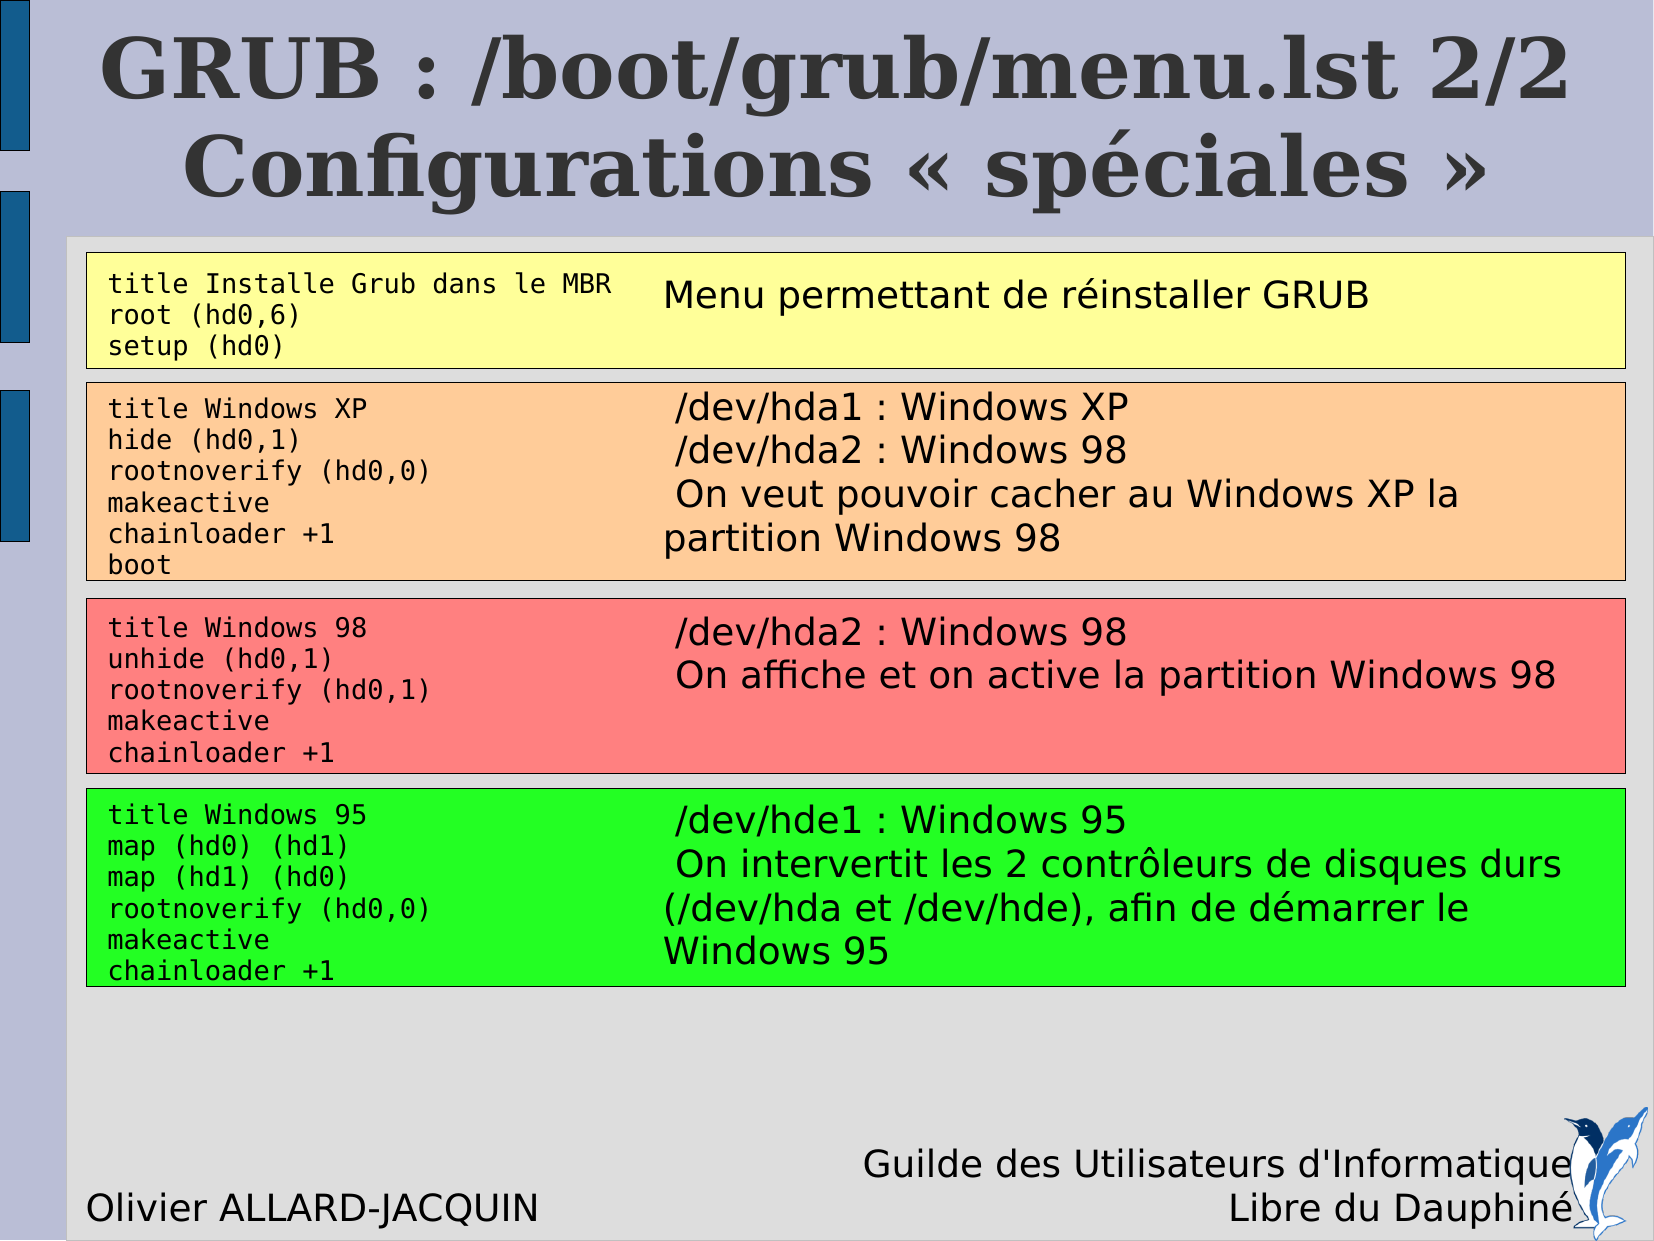

# GRUB : /boot/grub/menu.lst 2/2 Configurations « spéciales »
title Installe Grub dans le MBR
root (hd0,6)
setup (hd0)
title Windows XP
hide (hd0,1)
rootnoverify (hd0,0)
makeactive
chainloader +1
boot
title Windows 98
unhide (hd0,1)
rootnoverify (hd0,1)
makeactive
chainloader +1
title Windows 95
map (hd0) (hd1)
map (hd1) (hd0)
rootnoverify (hd0,0)
makeactive
chainloader +1
Menu permettant de réinstaller GRUB
 /dev/hda1 : Windows XP
 /dev/hda2 : Windows 98
 On veut pouvoir cacher au Windows XP la partition Windows 98
 /dev/hda2 : Windows 98
 On affiche et on active la partition Windows 98
 /dev/hde1 : Windows 95
 On intervertit les 2 contrôleurs de disques durs
(/dev/hda et /dev/hde), afin de démarrer le Windows 95